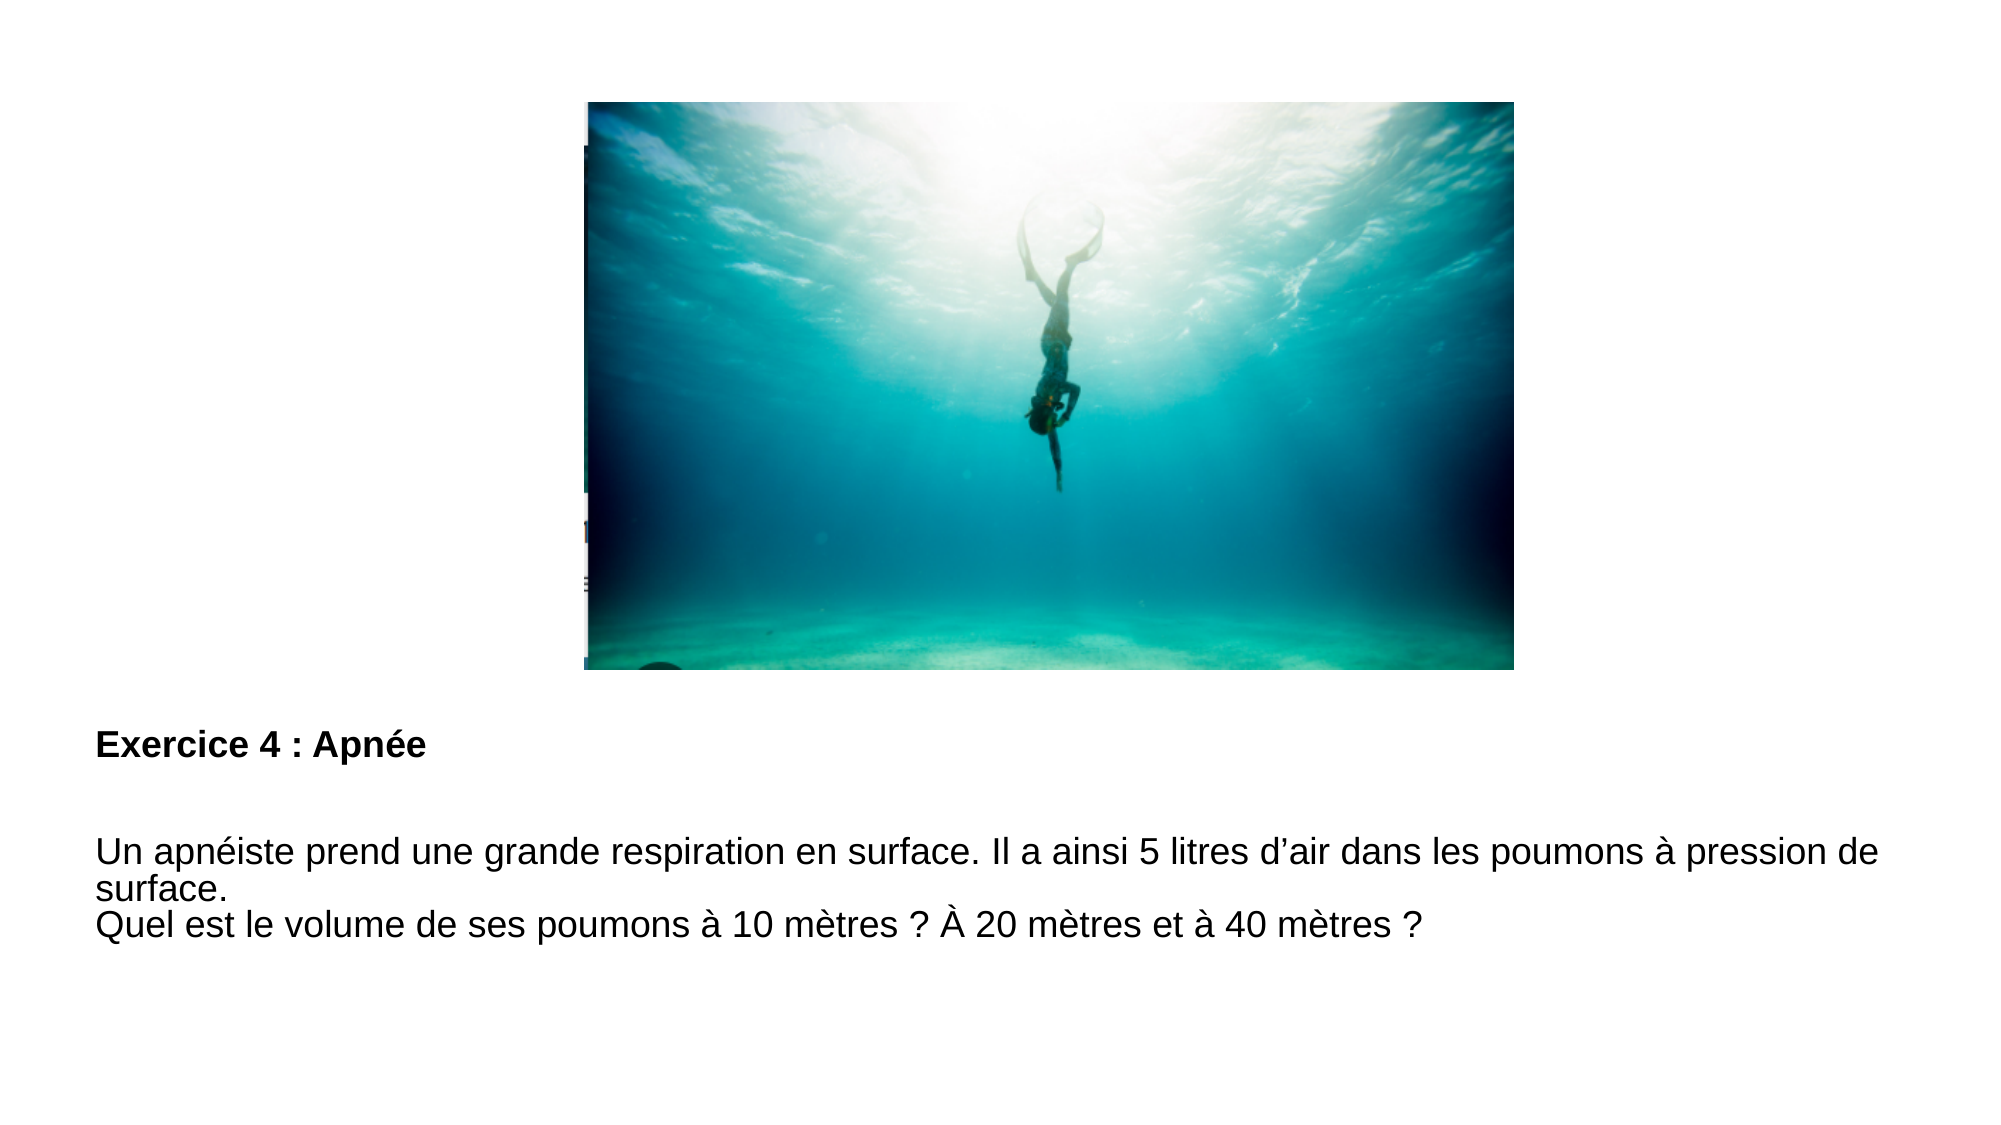

Exercice 4 : Apnée
Un apnéiste prend une grande respiration en surface. Il a ainsi 5 litres d’air dans les poumons à pression de surface.
Quel est le volume de ses poumons à 10 mètres ? À 20 mètres et à 40 mètres ?